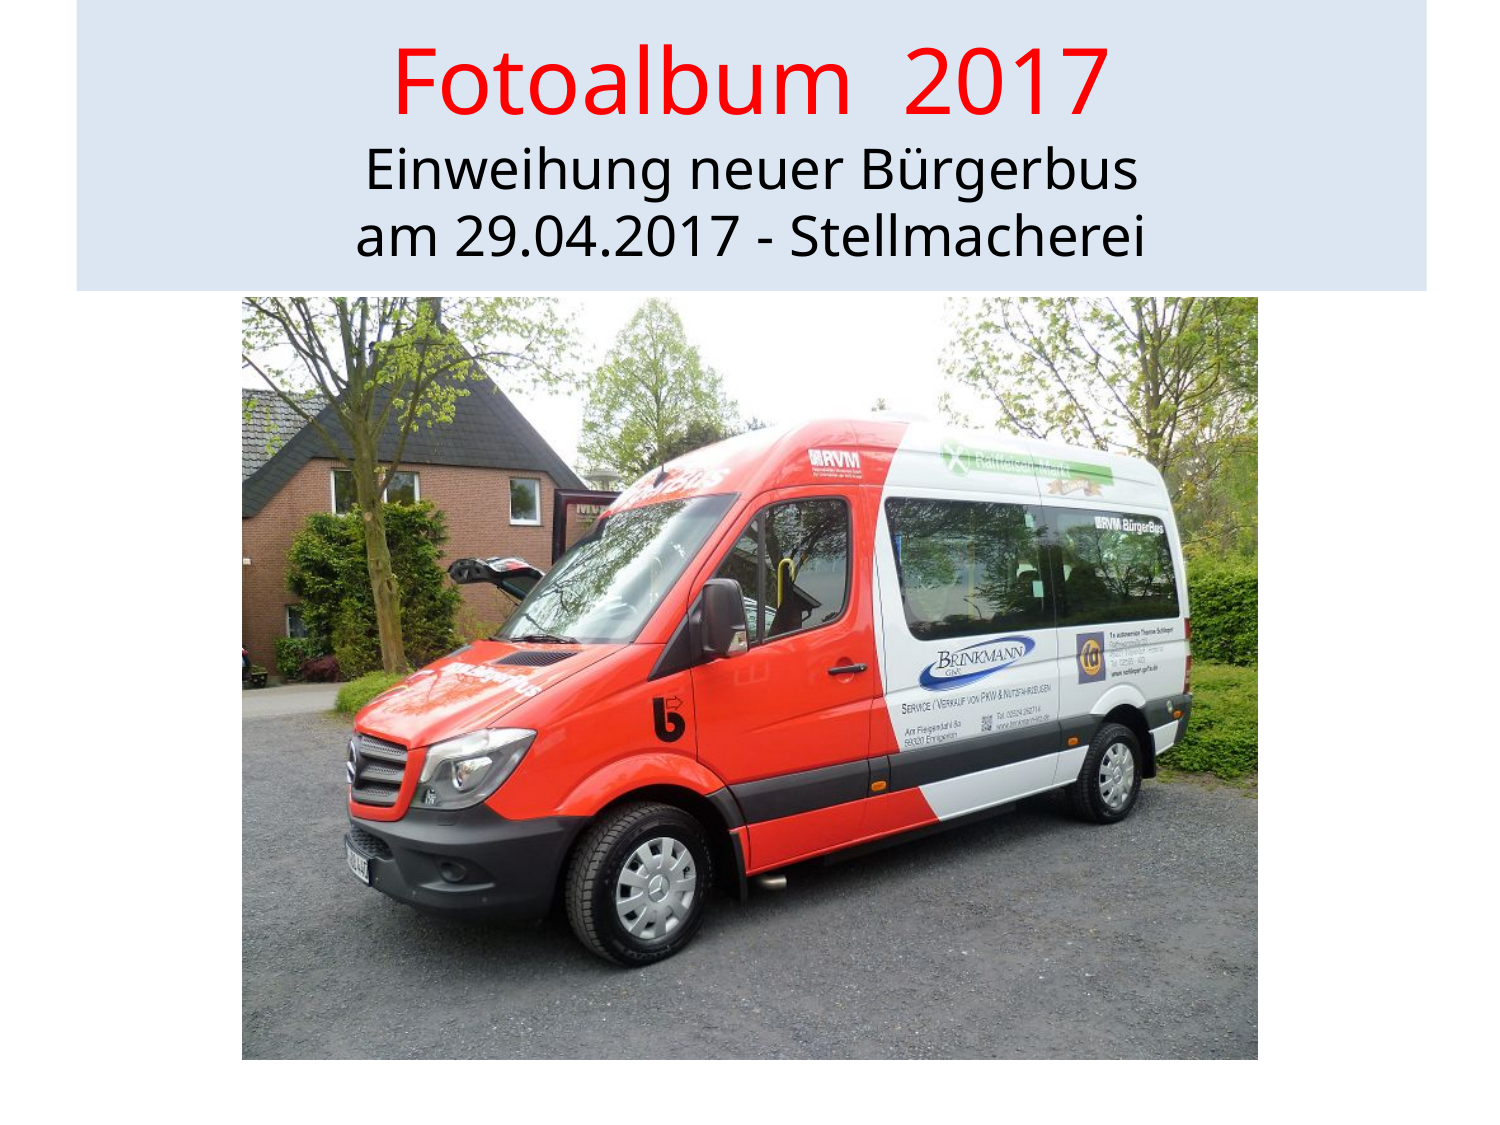

# Fotoalbum 2017 Einweihung neuer Bürgerbus am 29.04.2017 - Stellmacherei